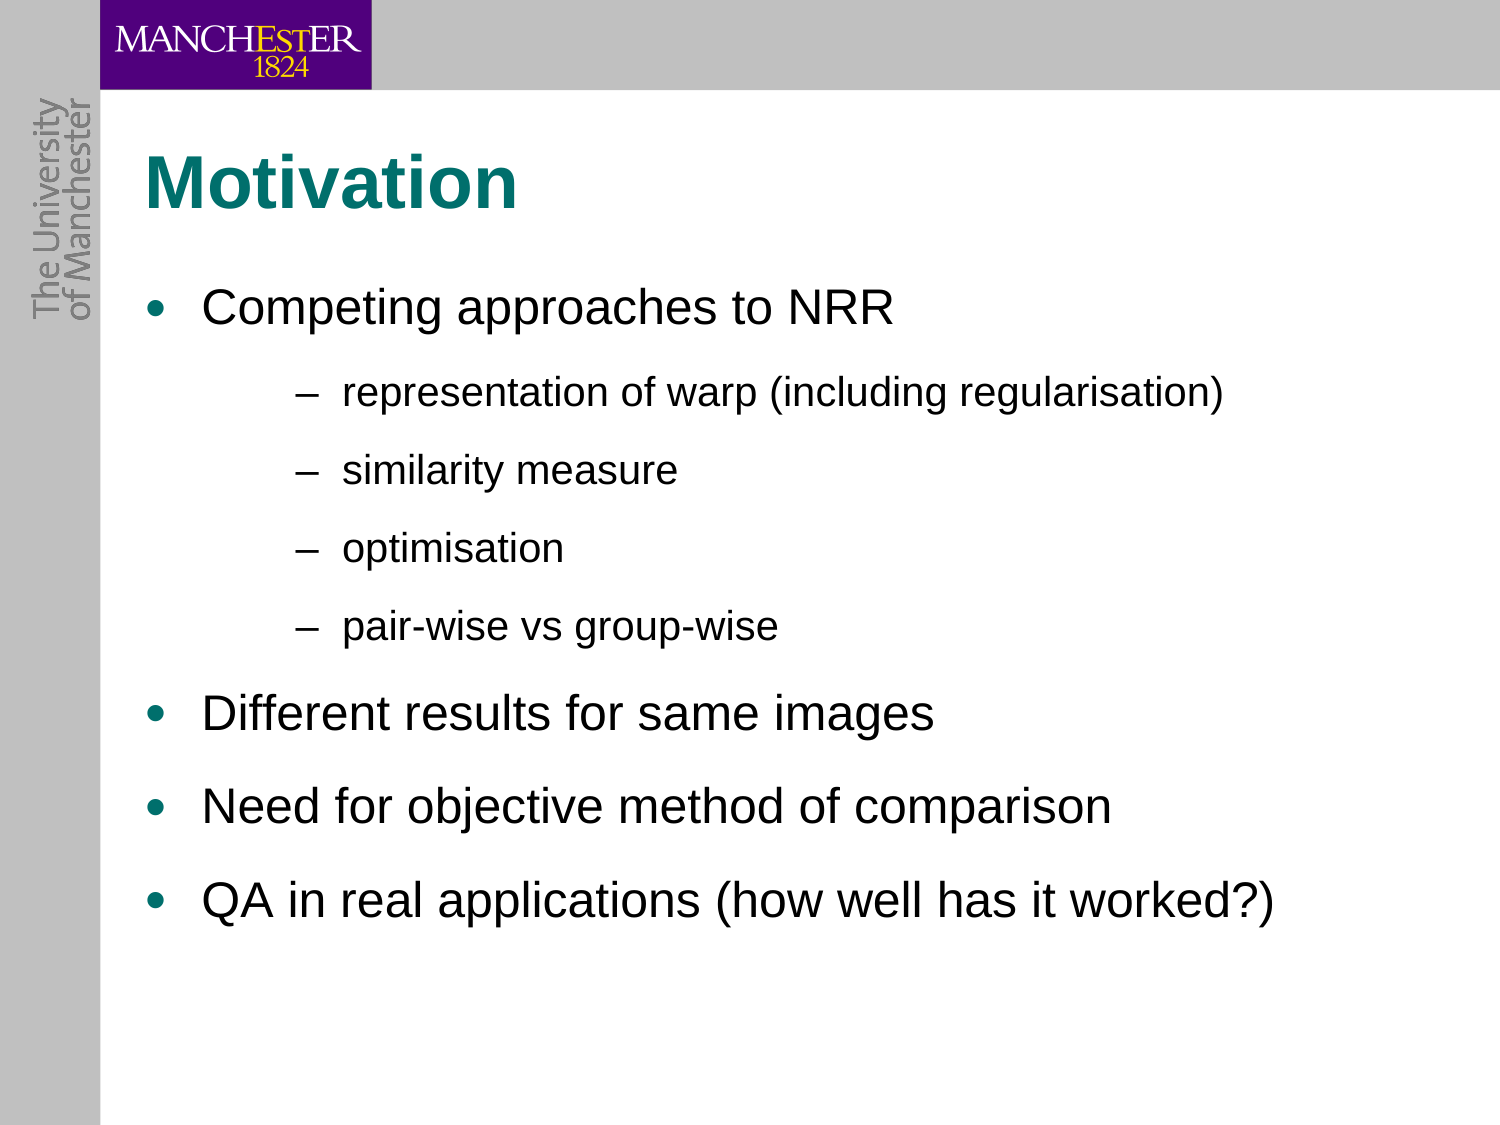

# Motivation
Competing approaches to NRR
representation of warp (including regularisation)
similarity measure
optimisation
pair-wise vs group-wise
Different results for same images
Need for objective method of comparison
QA in real applications (how well has it worked?)